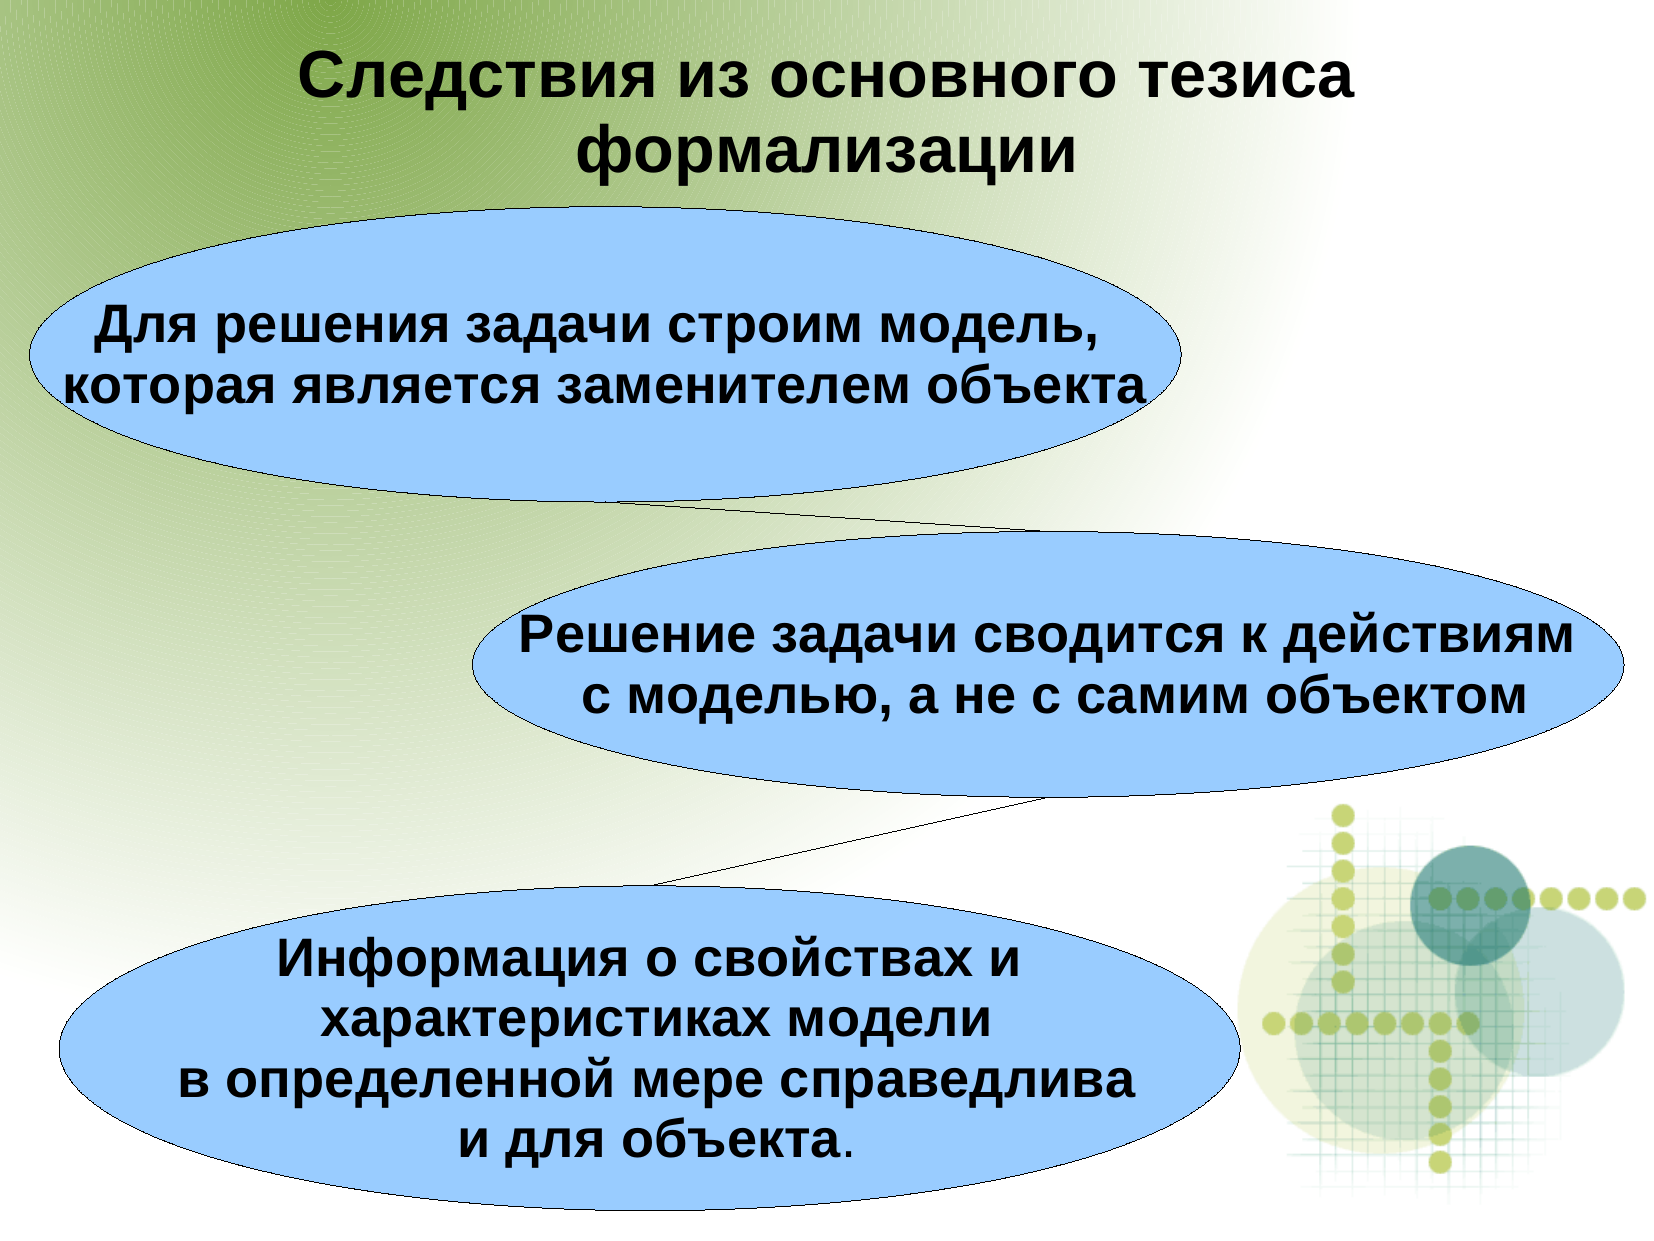

Следствия из основного тезиса формализации
Для решения задачи строим модель,
которая является заменителем объекта
Решение задачи сводится к действиям
 с моделью, а не с самим объектом
Информация о свойствах и
 характеристиках модели
 в определенной мере справедлива
 и для объекта.